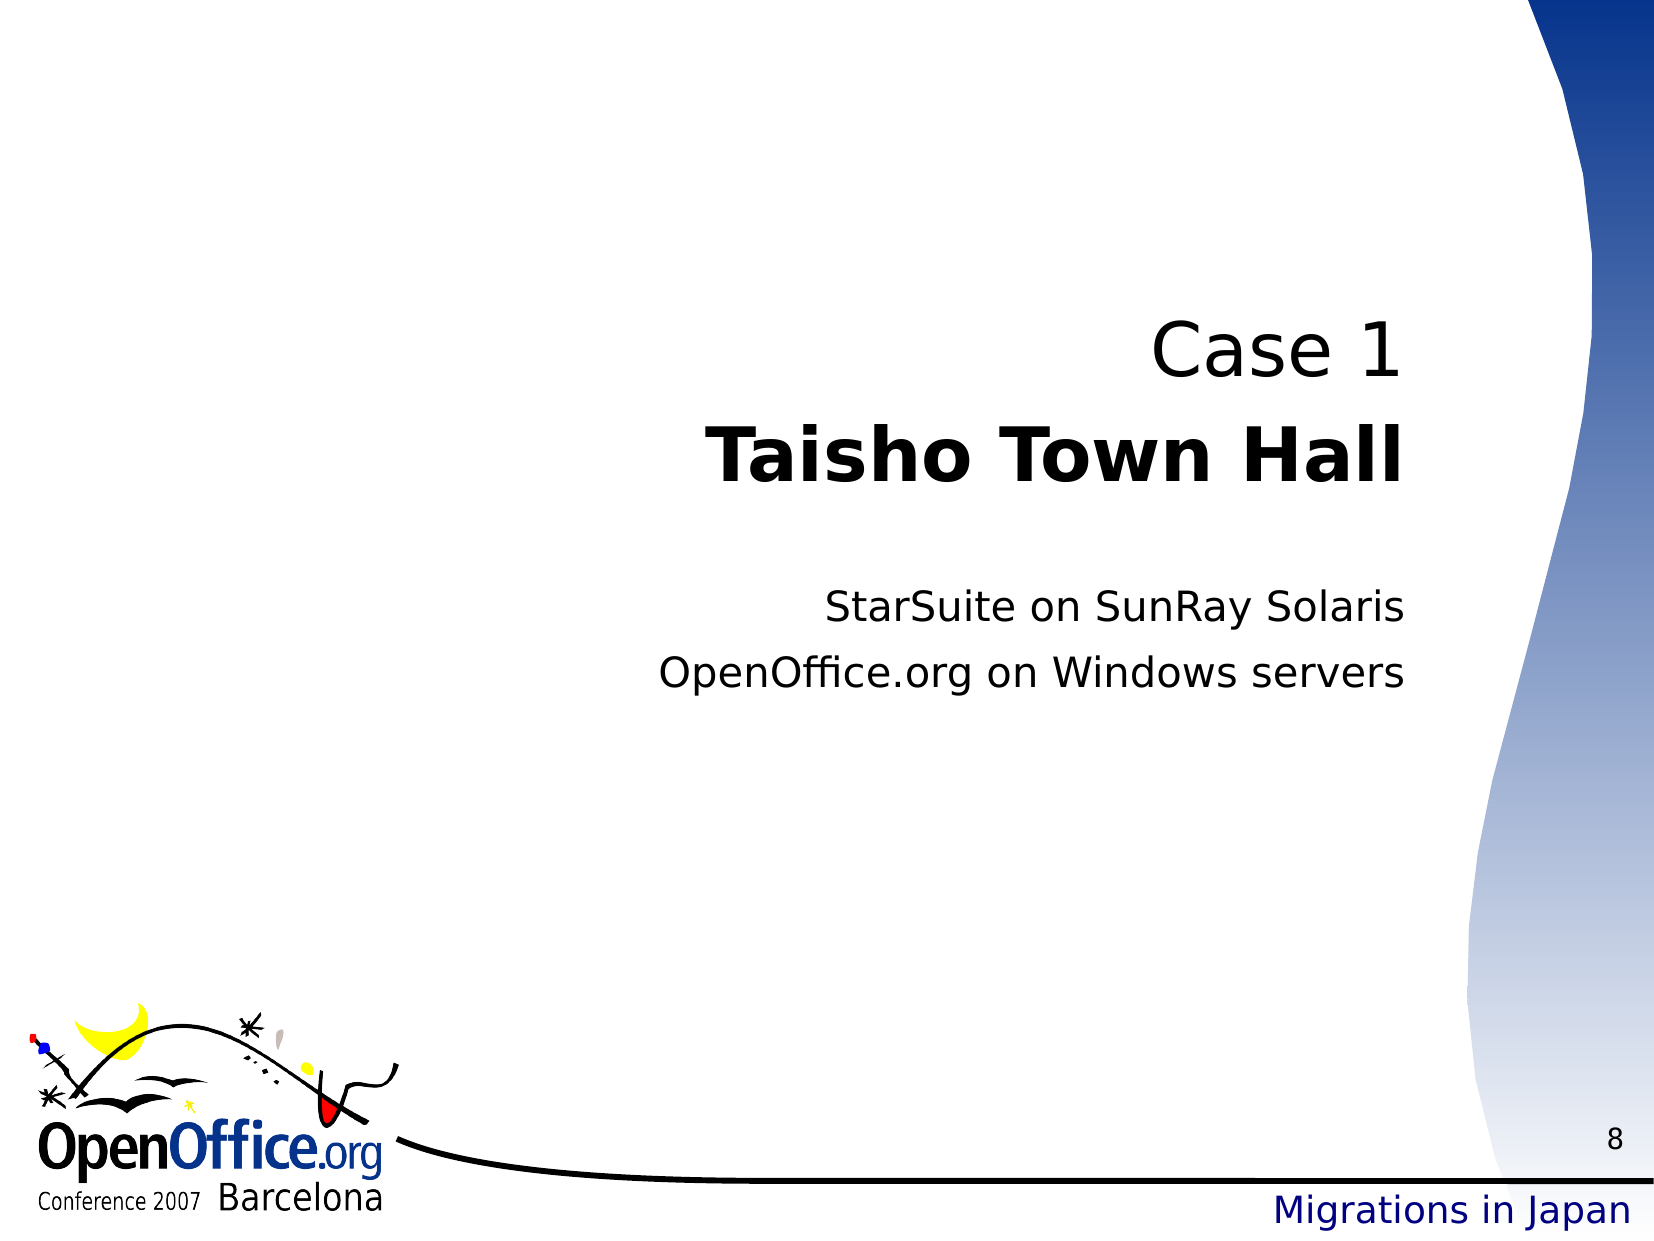

# Case 1
Taisho Town Hall
StarSuite on SunRay Solaris
OpenOffice.org on Windows servers
8